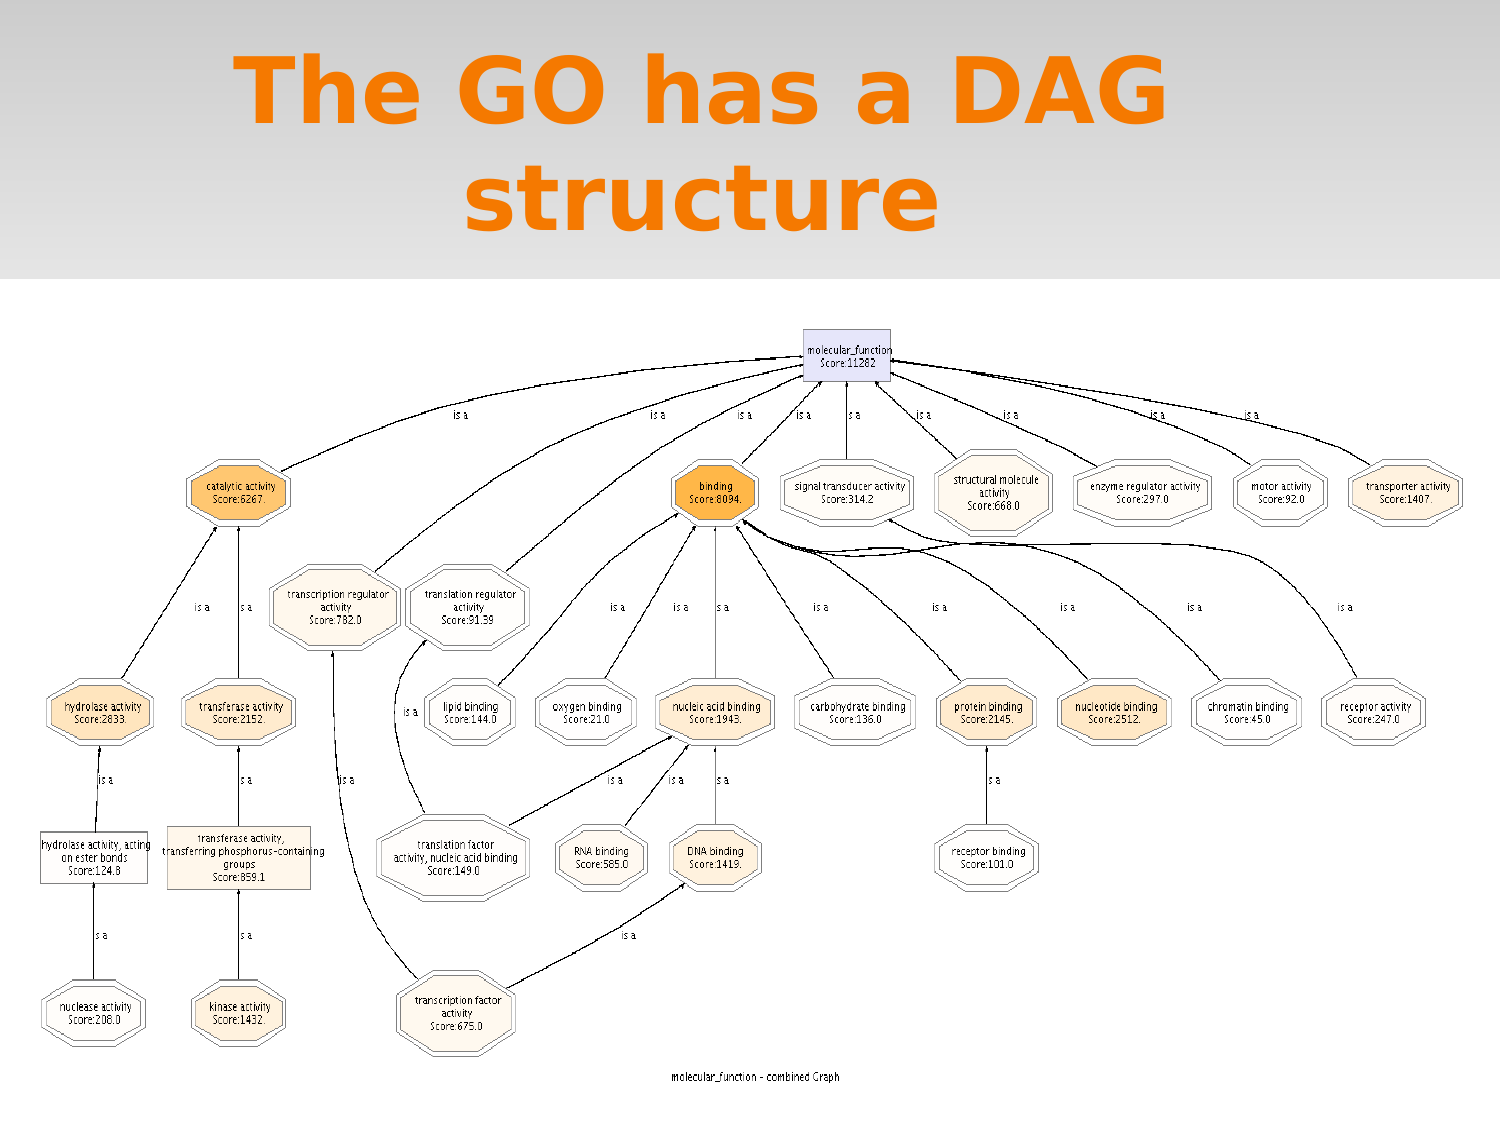

# The GO has a DAG structure